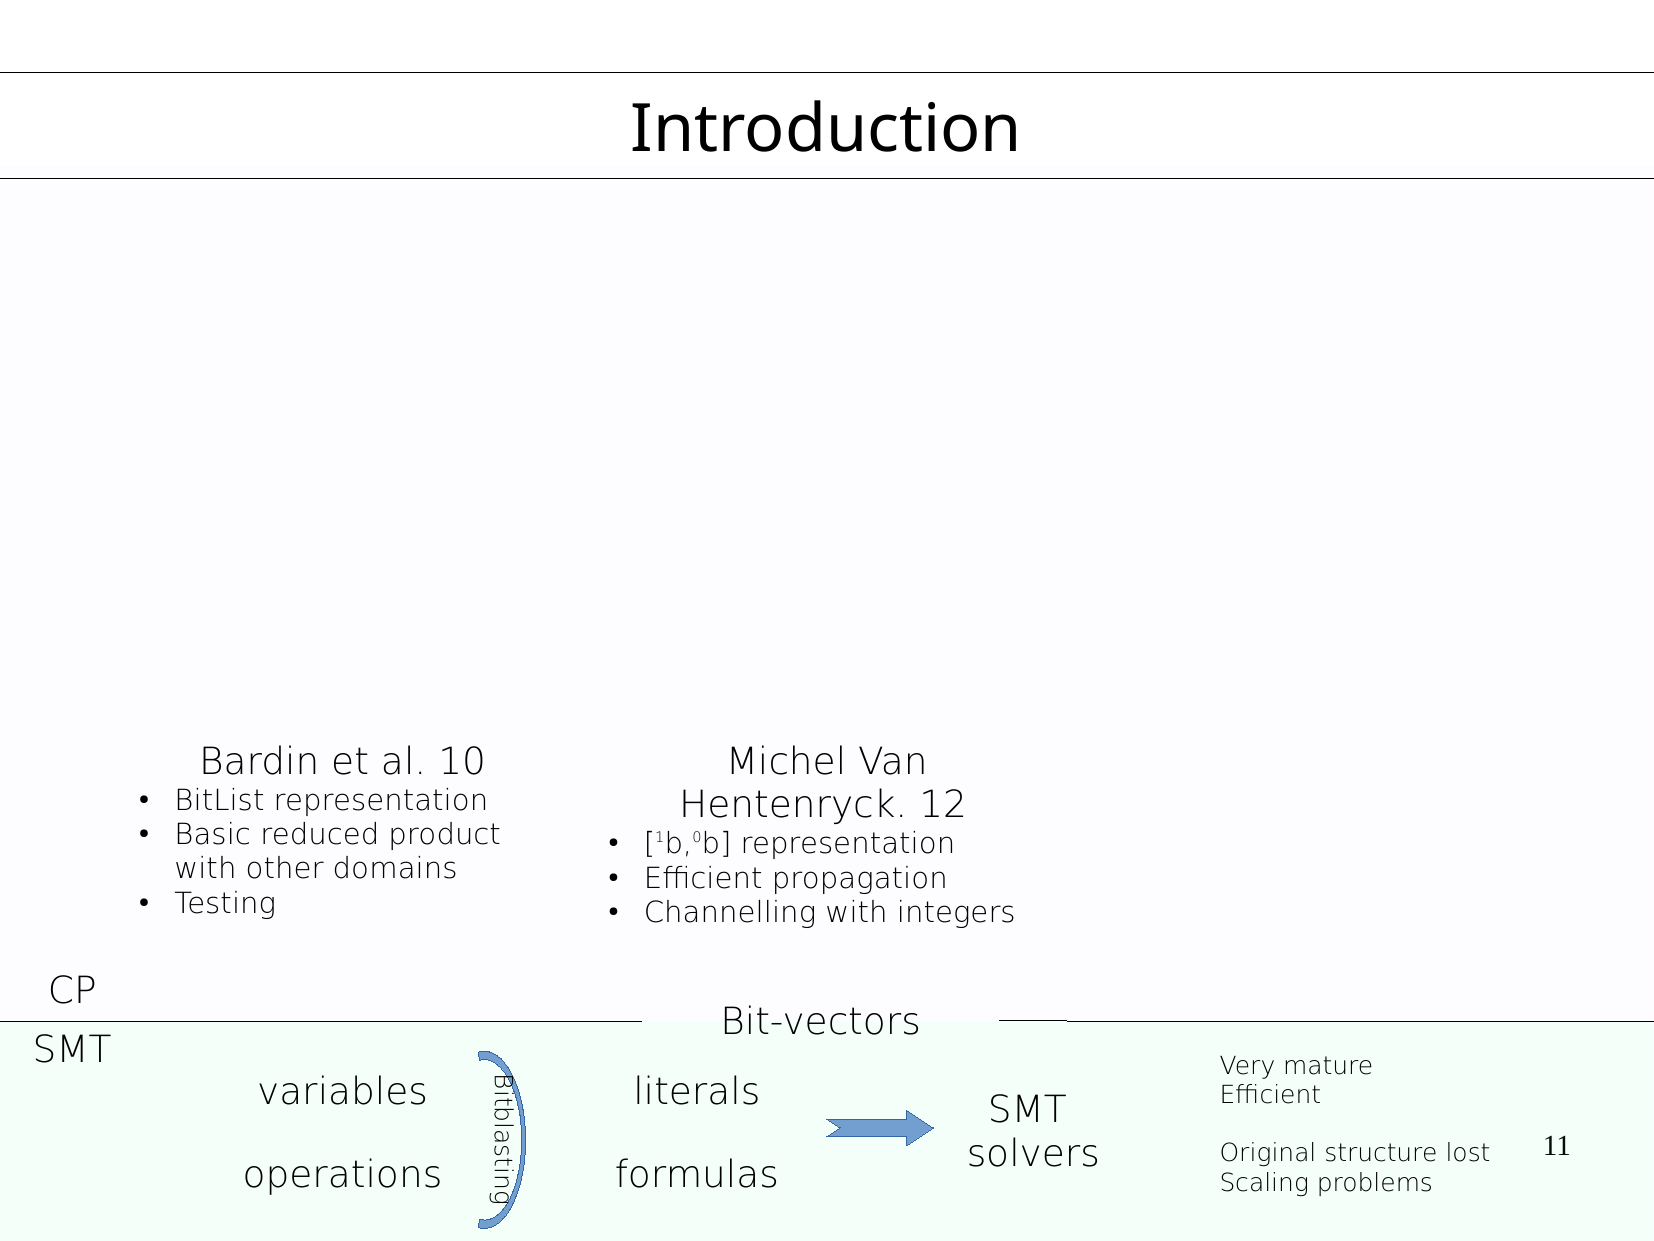

Introduction
And they also had an additional integer domain, but it was an interval.
Bardin et al. 10
BitList representation
Basic reduced product with other domains
Testing
Michel Van Hentenryck. 12
[1b,0b] representation
Efficient propagation
Channelling with integers
CP
Bit-vectors
SMT
Very mature
Efficient
Original structure lost
Scaling problems
variables
literals
SMT
solvers
Bitblasting
11
operations
formulas